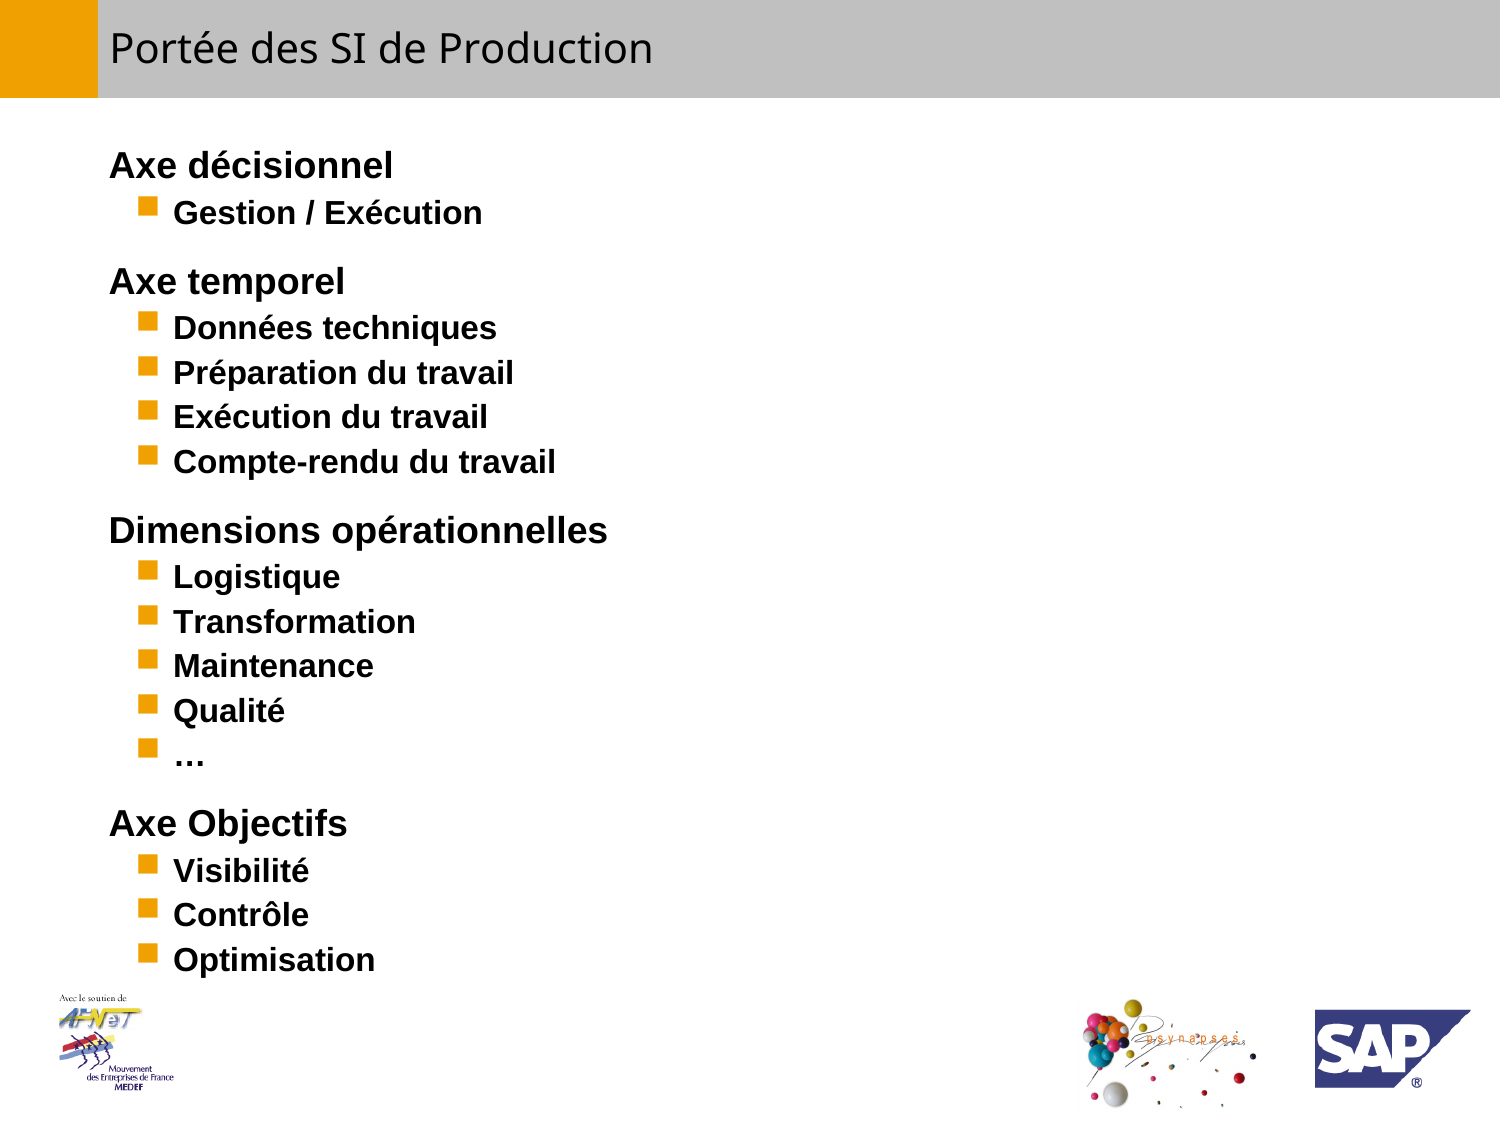

# Portée des SI de Production
Axe décisionnel
Gestion / Exécution
Axe temporel
Données techniques
Préparation du travail
Exécution du travail
Compte-rendu du travail
Dimensions opérationnelles
Logistique
Transformation
Maintenance
Qualité
…
Axe Objectifs
Visibilité
Contrôle
Optimisation